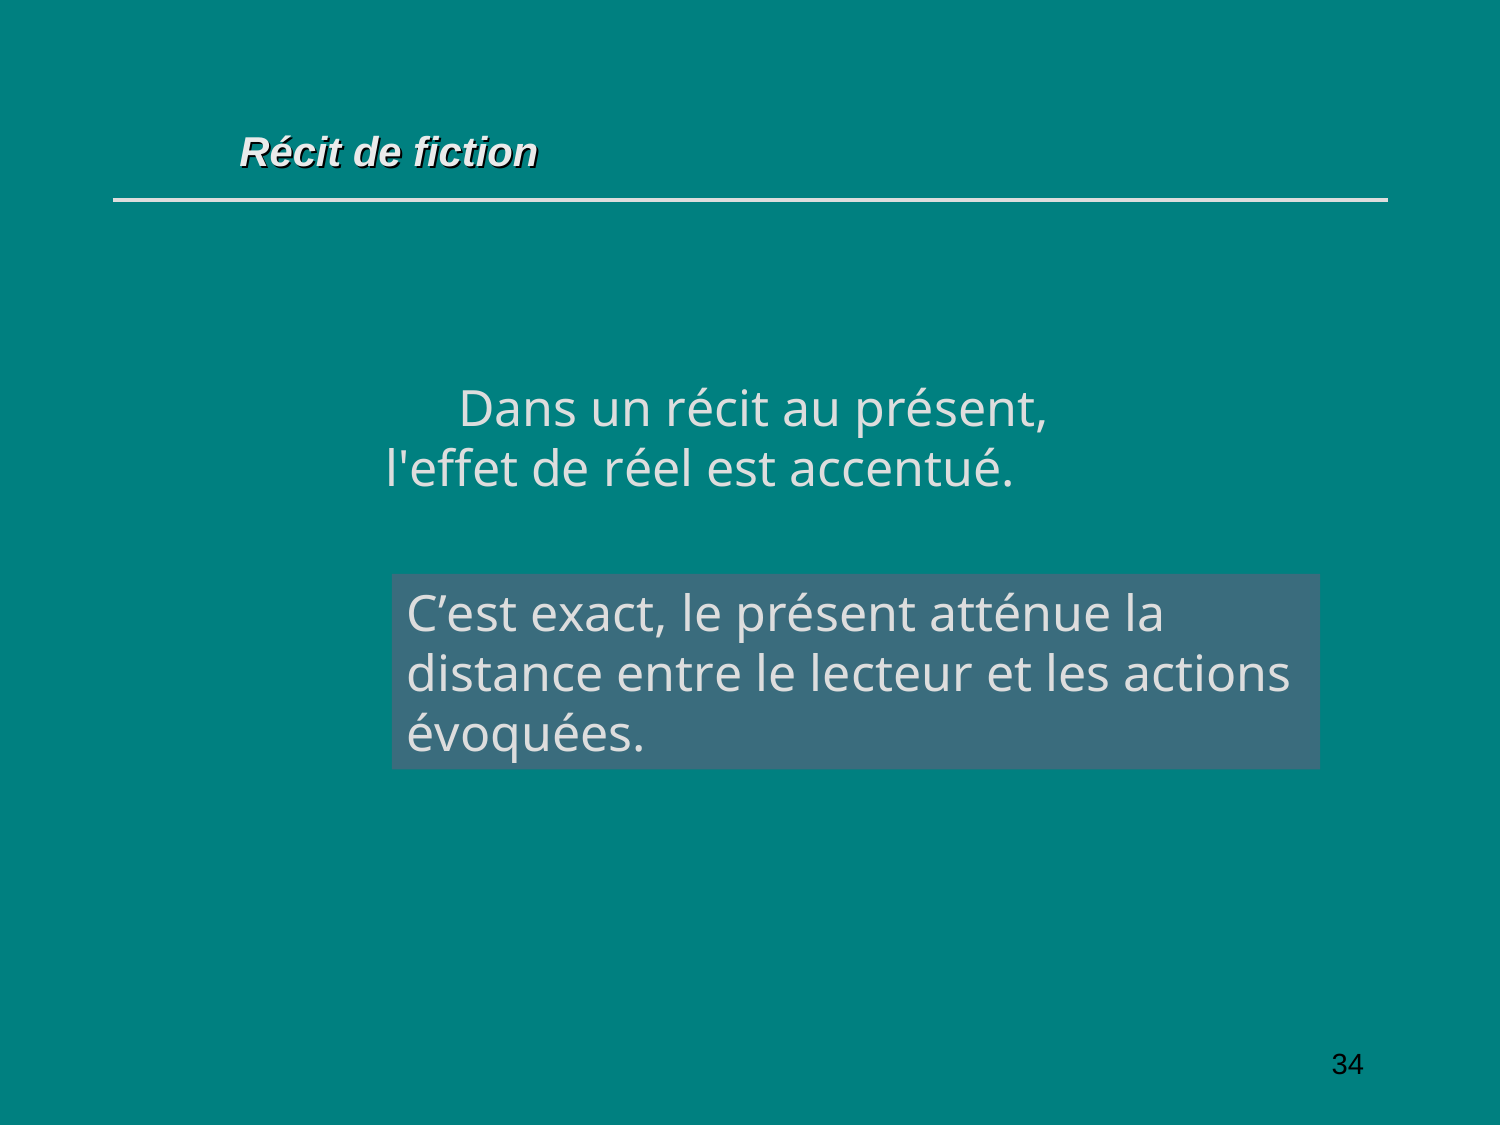

Récit de fiction
Dans un récit au présent,
l'effet de réel est accentué.
Oui / Non ?
C’est exact, le présent atténue la distance entre le lecteur et les actions évoquées.
34